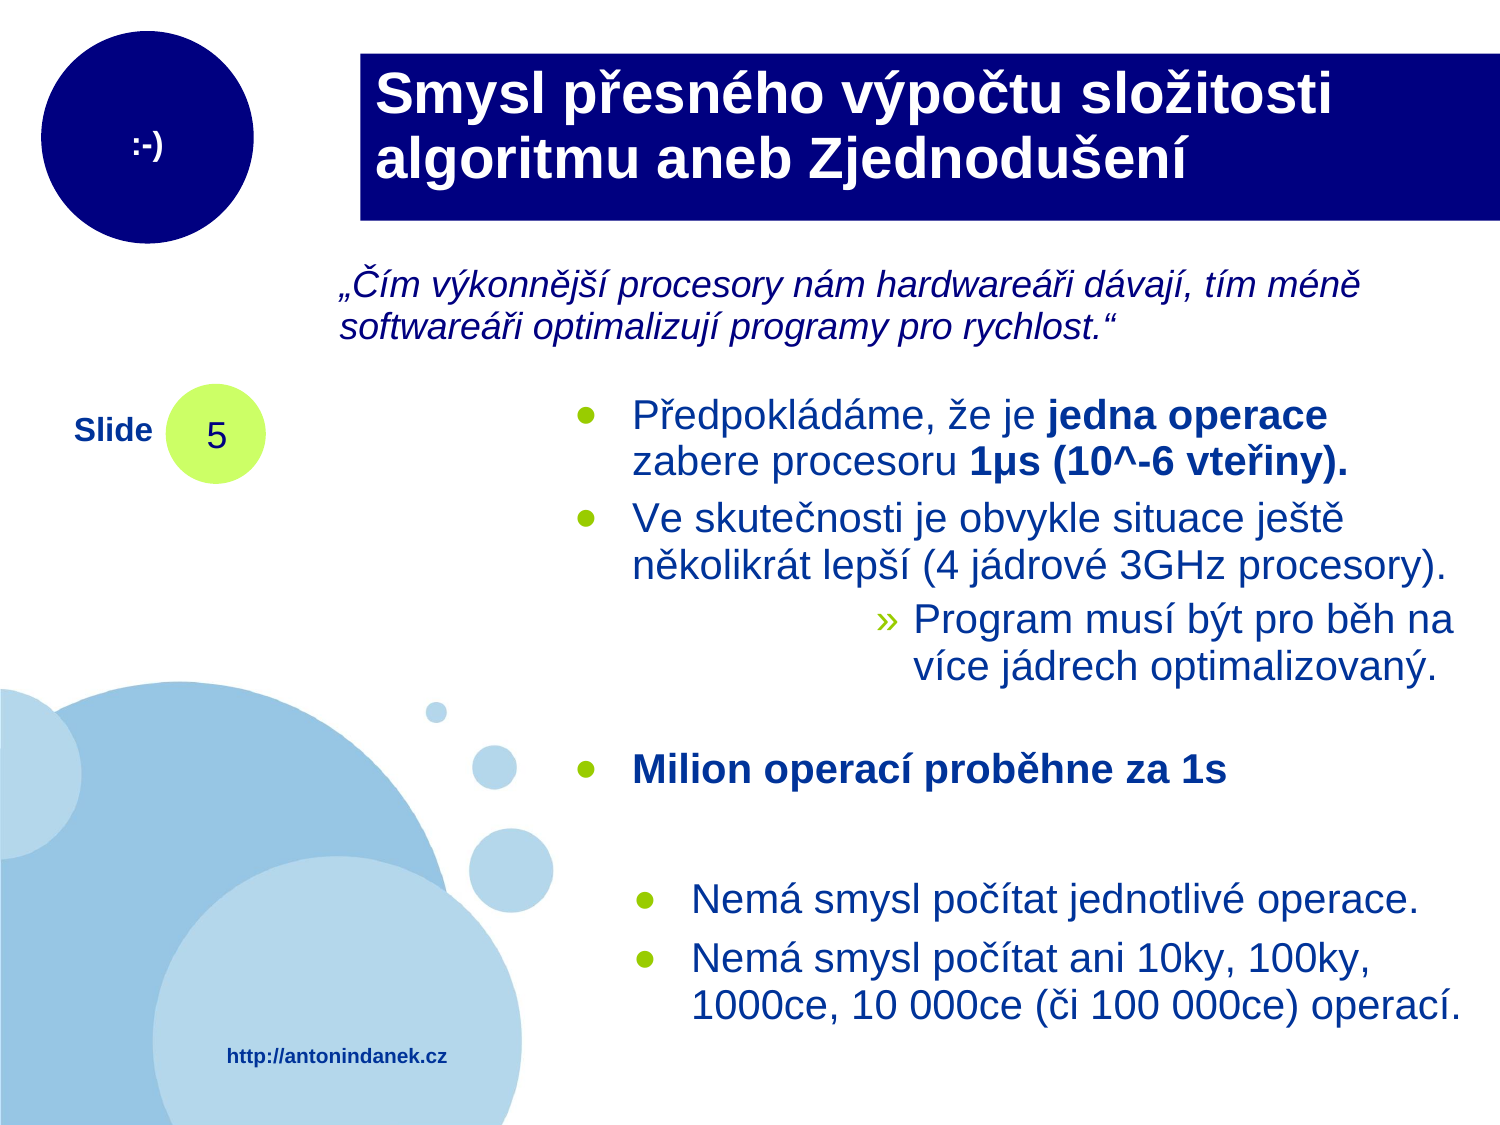

# Smysl přesného výpočtu složitosti algoritmu aneb Zjednodušení
„Čím výkonnější procesory nám hardwareáři dávají, tím méně
softwareáři optimalizují programy pro rychlost.“
Předpokládáme, že je jedna operace zabere procesoru 1μs (10^-6 vteřiny).
Ve skutečnosti je obvykle situace ještě několikrát lepší (4 jádrové 3GHz procesory).
Program musí být pro běh na více jádrech optimalizovaný.
Milion operací proběhne za 1s
Nemá smysl počítat jednotlivé operace.
Nemá smysl počítat ani 10ky, 100ky,
1000ce, 10 000ce (či 100 000ce) operací.